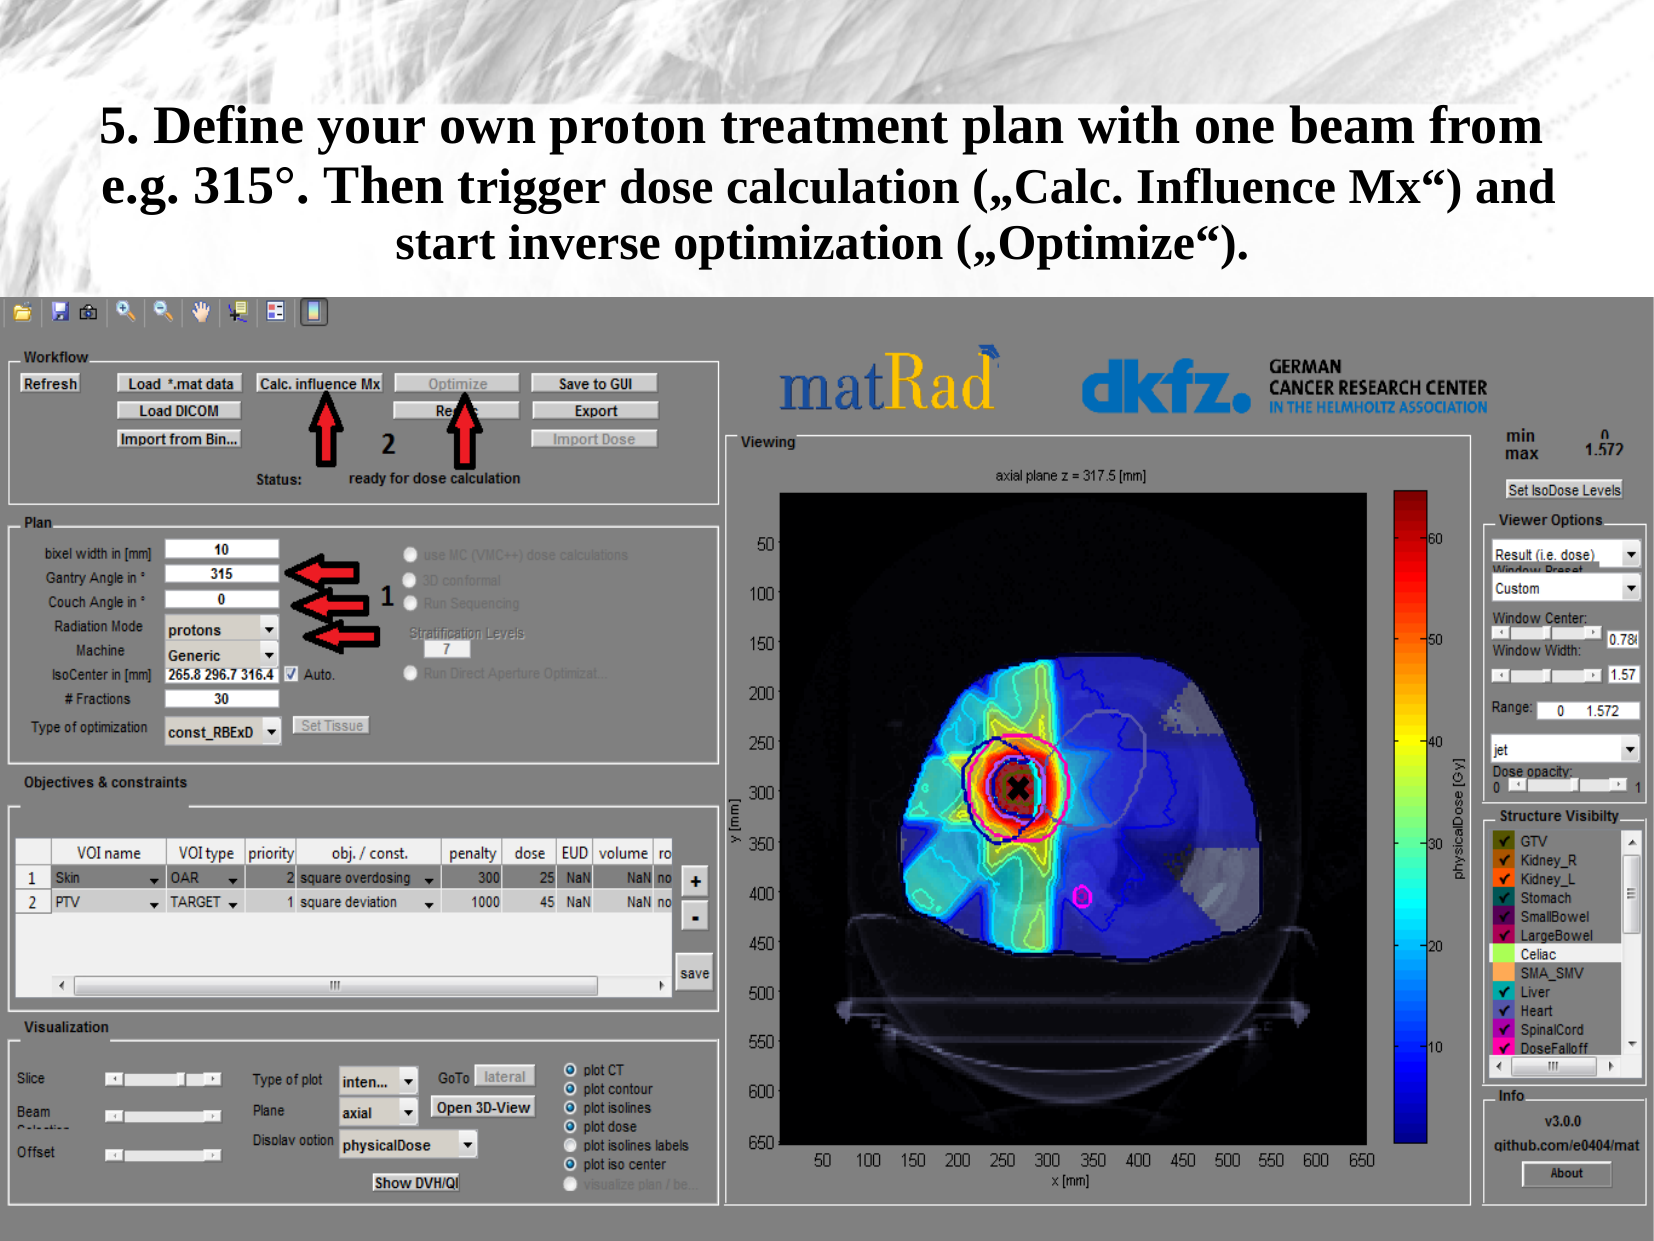

# 5. Define your own proton treatment plan with one beam from e.g. 315°. Then trigger dose calculation („Calc. Influence Mx“) and start inverse optimization („Optimize“).